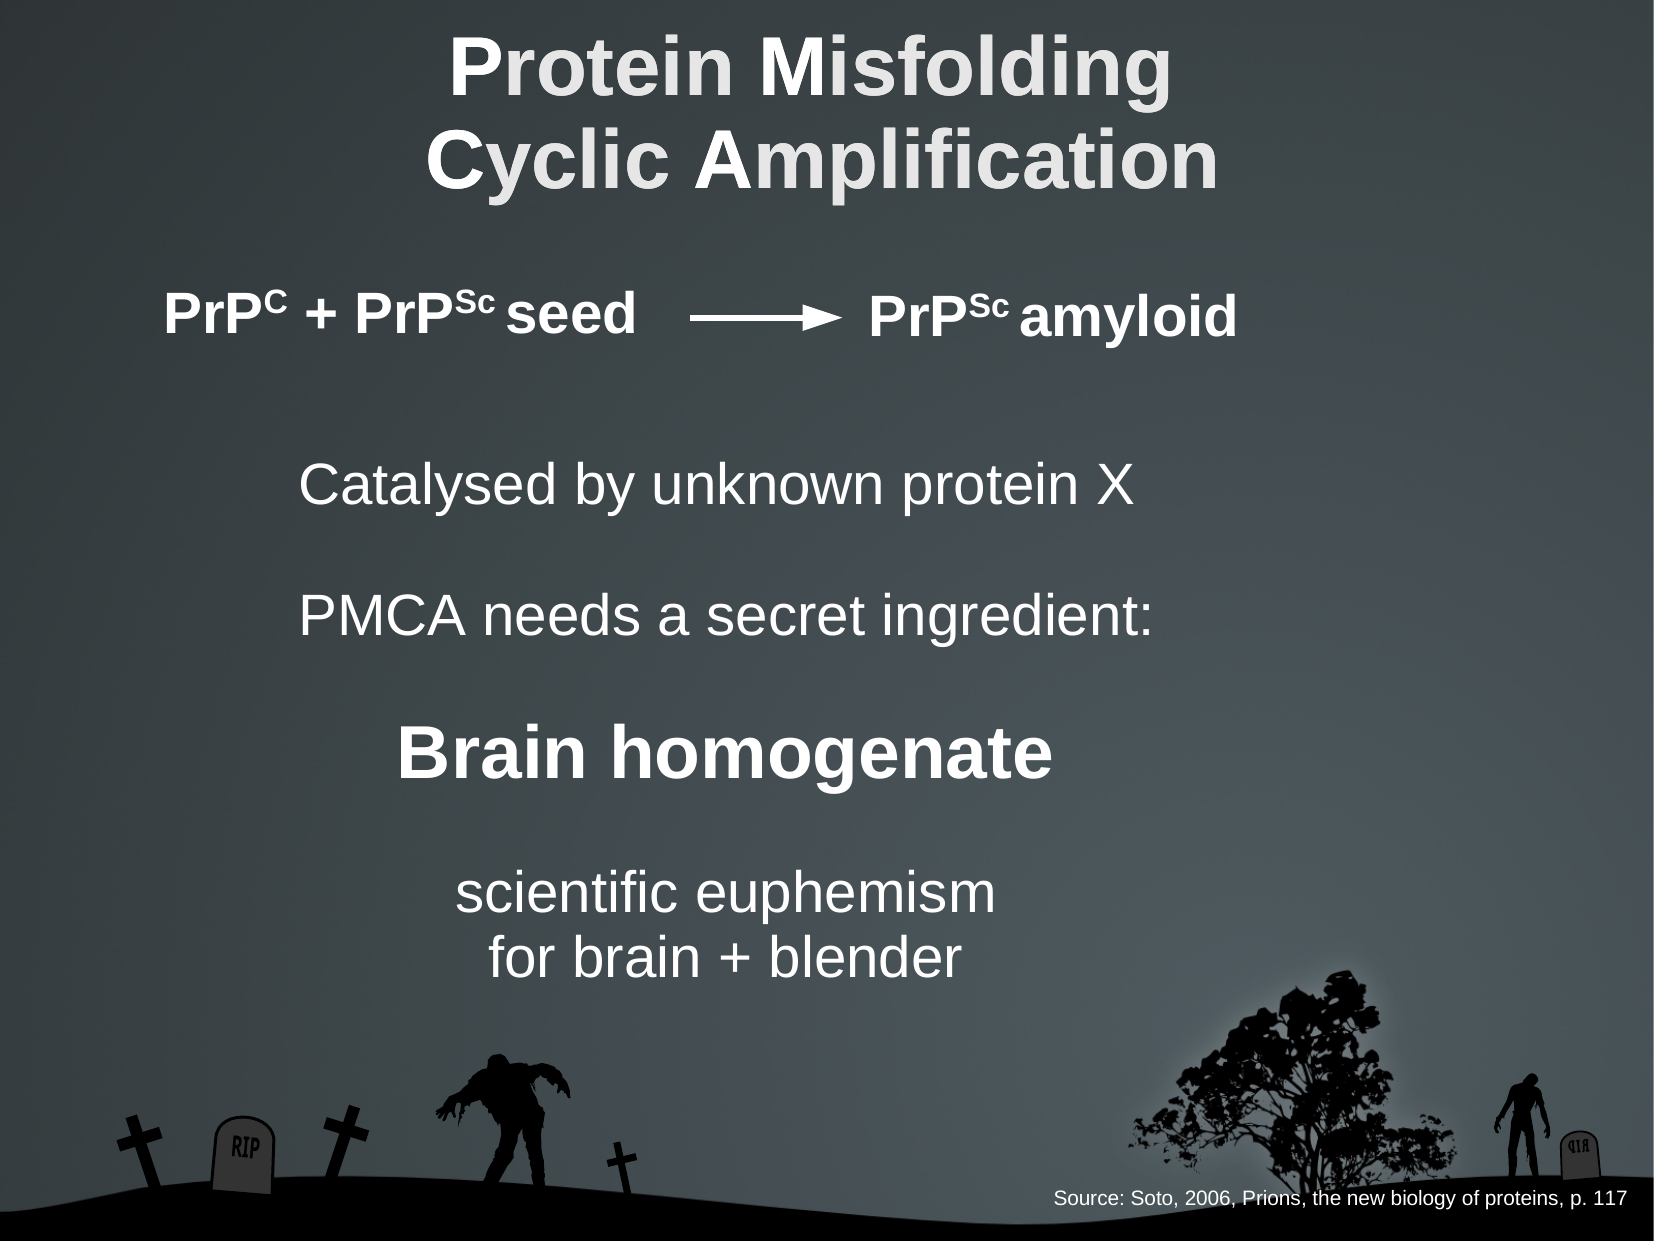

# Protein Misfolding Cyclic Amplification
Protein Misfolding
Cyclic Amplification
PrPC + PrPSc seed
PrPSc amyloid
Catalysed by unknown protein X
PMCA needs a secret ingredient:
Brain homogenate
scientific euphemism
for brain + blender
RIP
Source: Soto, 2006, Prions, the new biology of proteins, p. 117